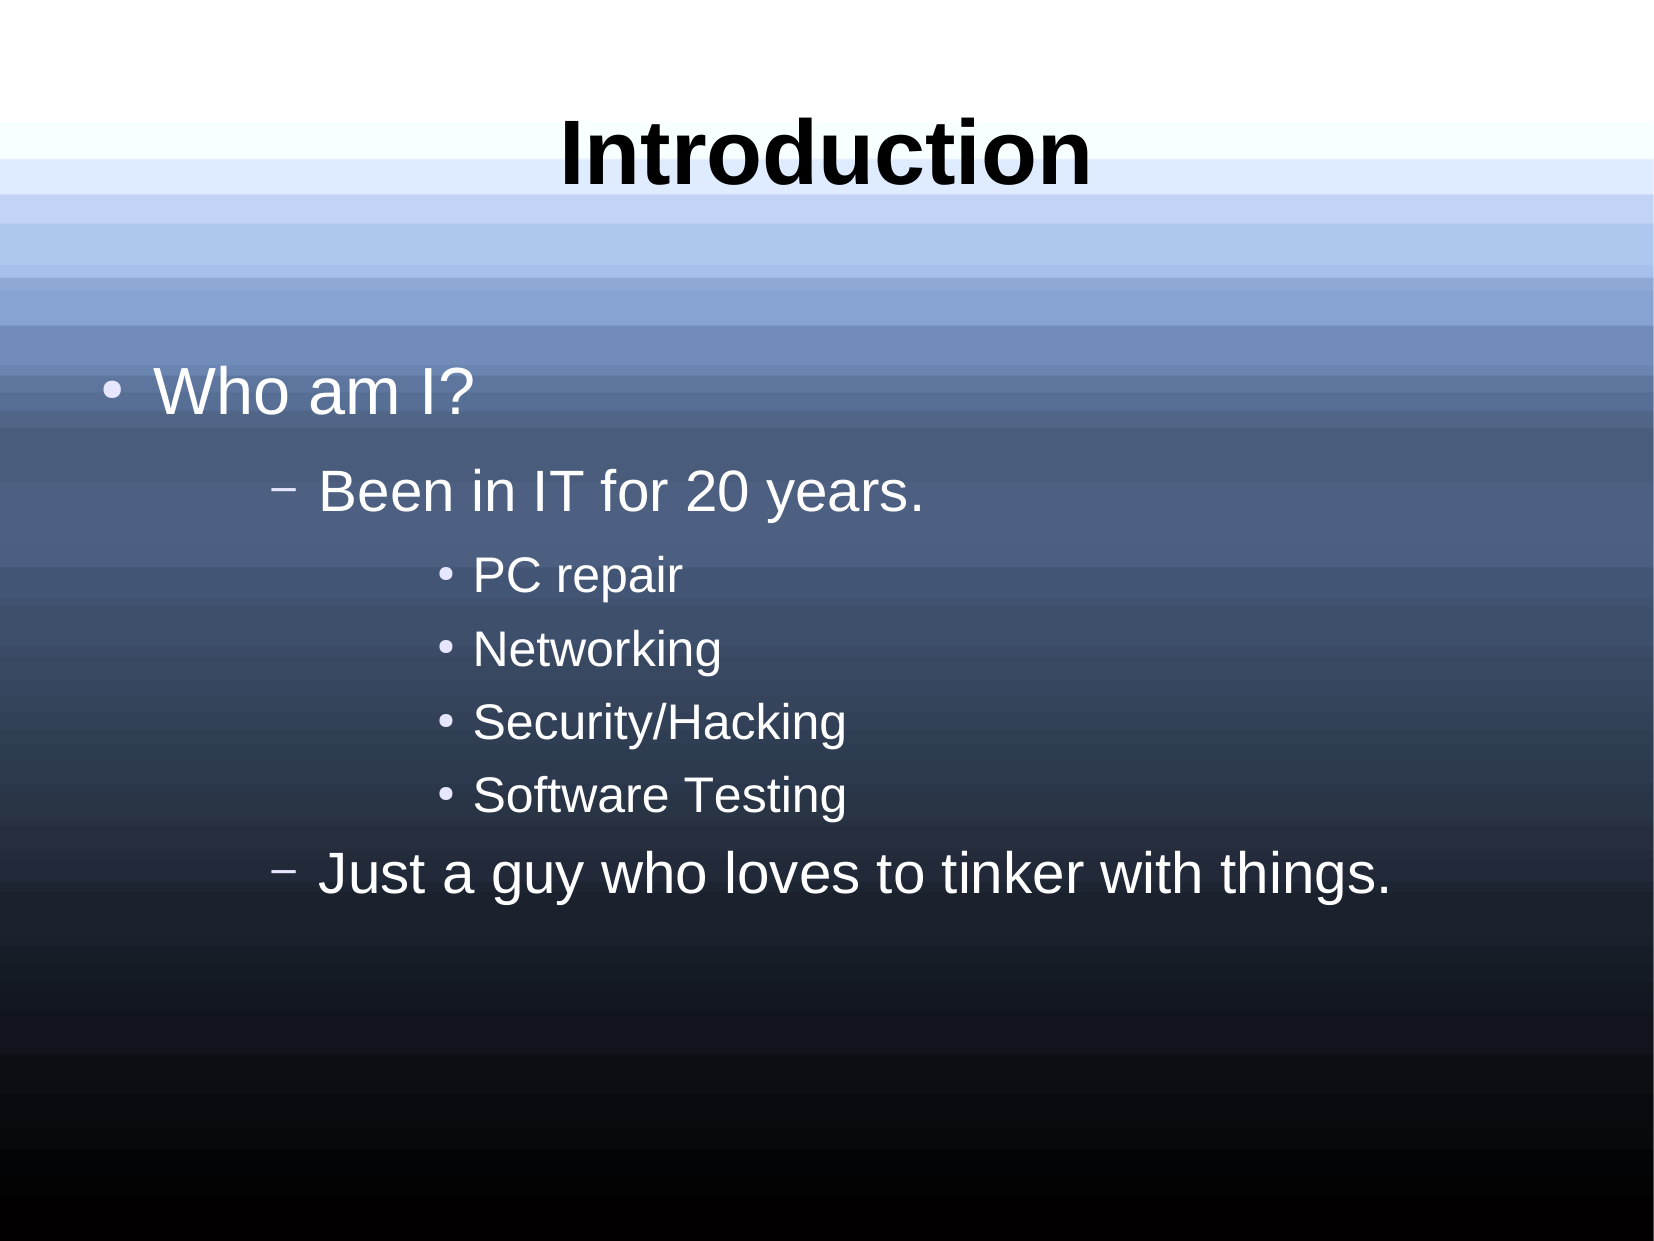

# Introduction
Who am I?
Been in IT for 20 years.
PC repair
Networking
Security/Hacking
Software Testing
Just a guy who loves to tinker with things.